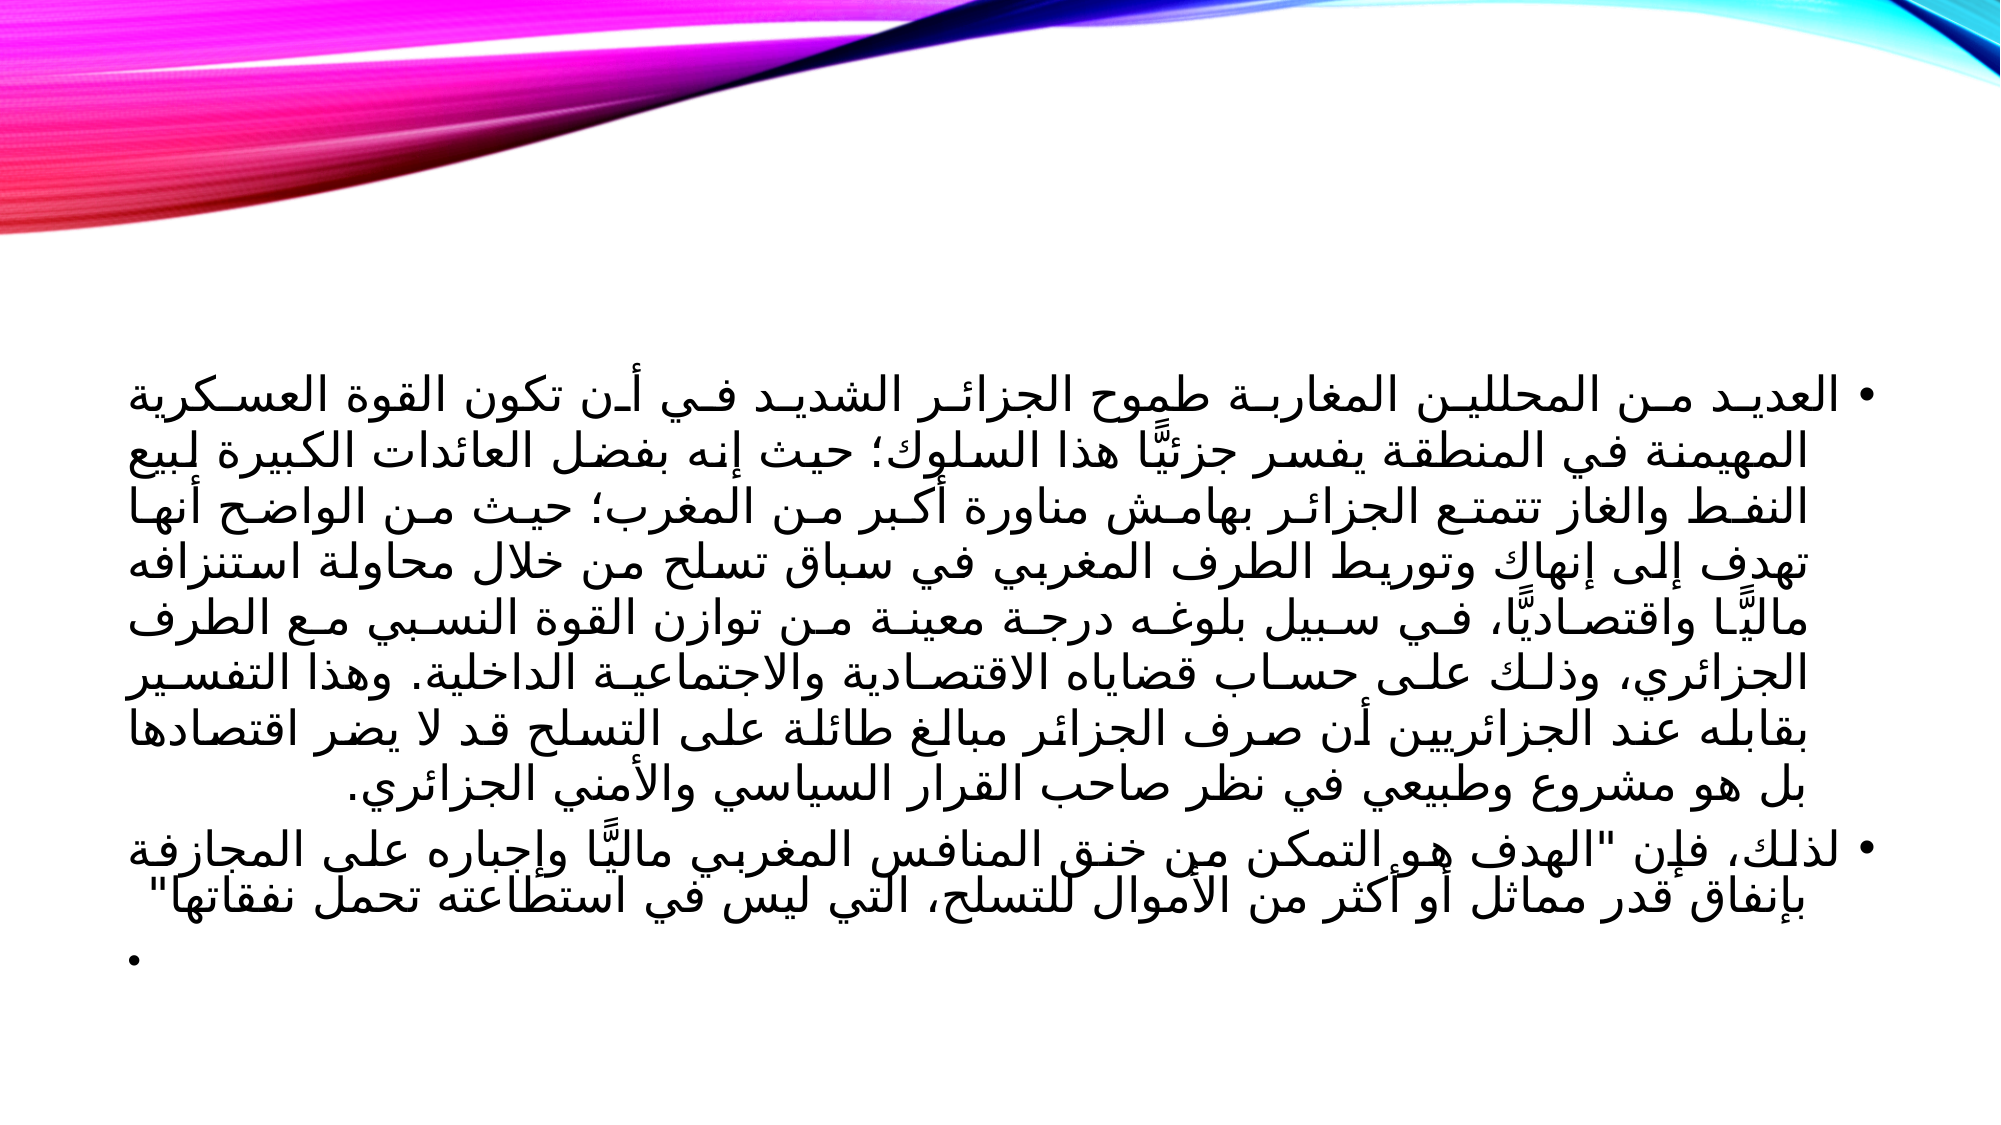

# العديد من المحللين المغاربة طموح الجزائر الشديد في أن تكون القوة العسكرية المهيمنة في المنطقة يفسر جزئيًّا هذا السلوك؛ حيث إنه بفضل العائدات الكبيرة لبيع النفط والغاز تتمتع الجزائر بهامش مناورة أكبر من المغرب؛ حيث من الواضح أنها تهدف إلى إنهاك وتوريط الطرف المغربي في سباق تسلح من خلال محاولة استنزافه ماليًّا واقتصاديًّا، في سبيل بلوغه درجة معينة من توازن القوة النسبي مع الطرف الجزائري، وذلك على حساب قضاياه الاقتصادية والاجتماعية الداخلية. وهذا التفسير بقابله عند الجزائريين أن صرف الجزائر مبالغ طائلة على التسلح قد لا يضر اقتصادها بل هو مشروع وطبيعي في نظر صاحب القرار السياسي والأمني الجزائري.
لذلك، فإن "الهدف هو التمكن من خنق المنافس المغربي ماليًّا وإجباره على المجازفة بإنفاق قدر مماثل أو أكثر من الأموال للتسلح، التي ليس في استطاعته تحمل نفقاتها"